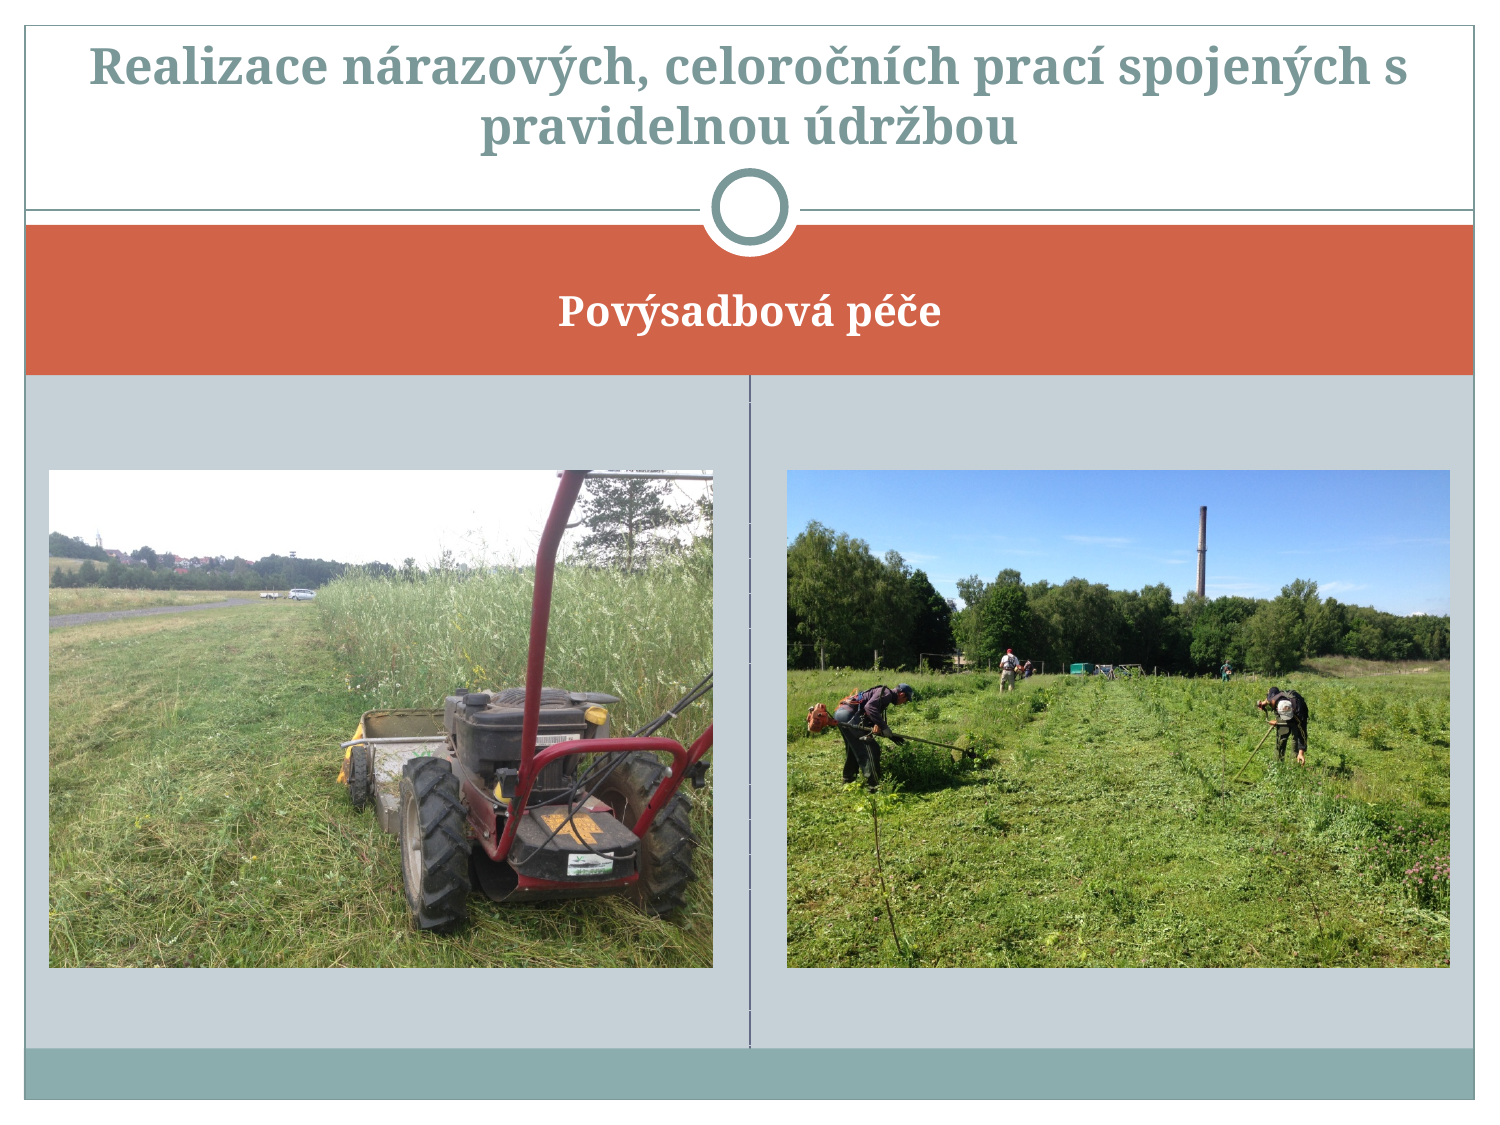

Realizace nárazových, celoročních prací spojených s pravidelnou údržbou
# Povýsadbová péče